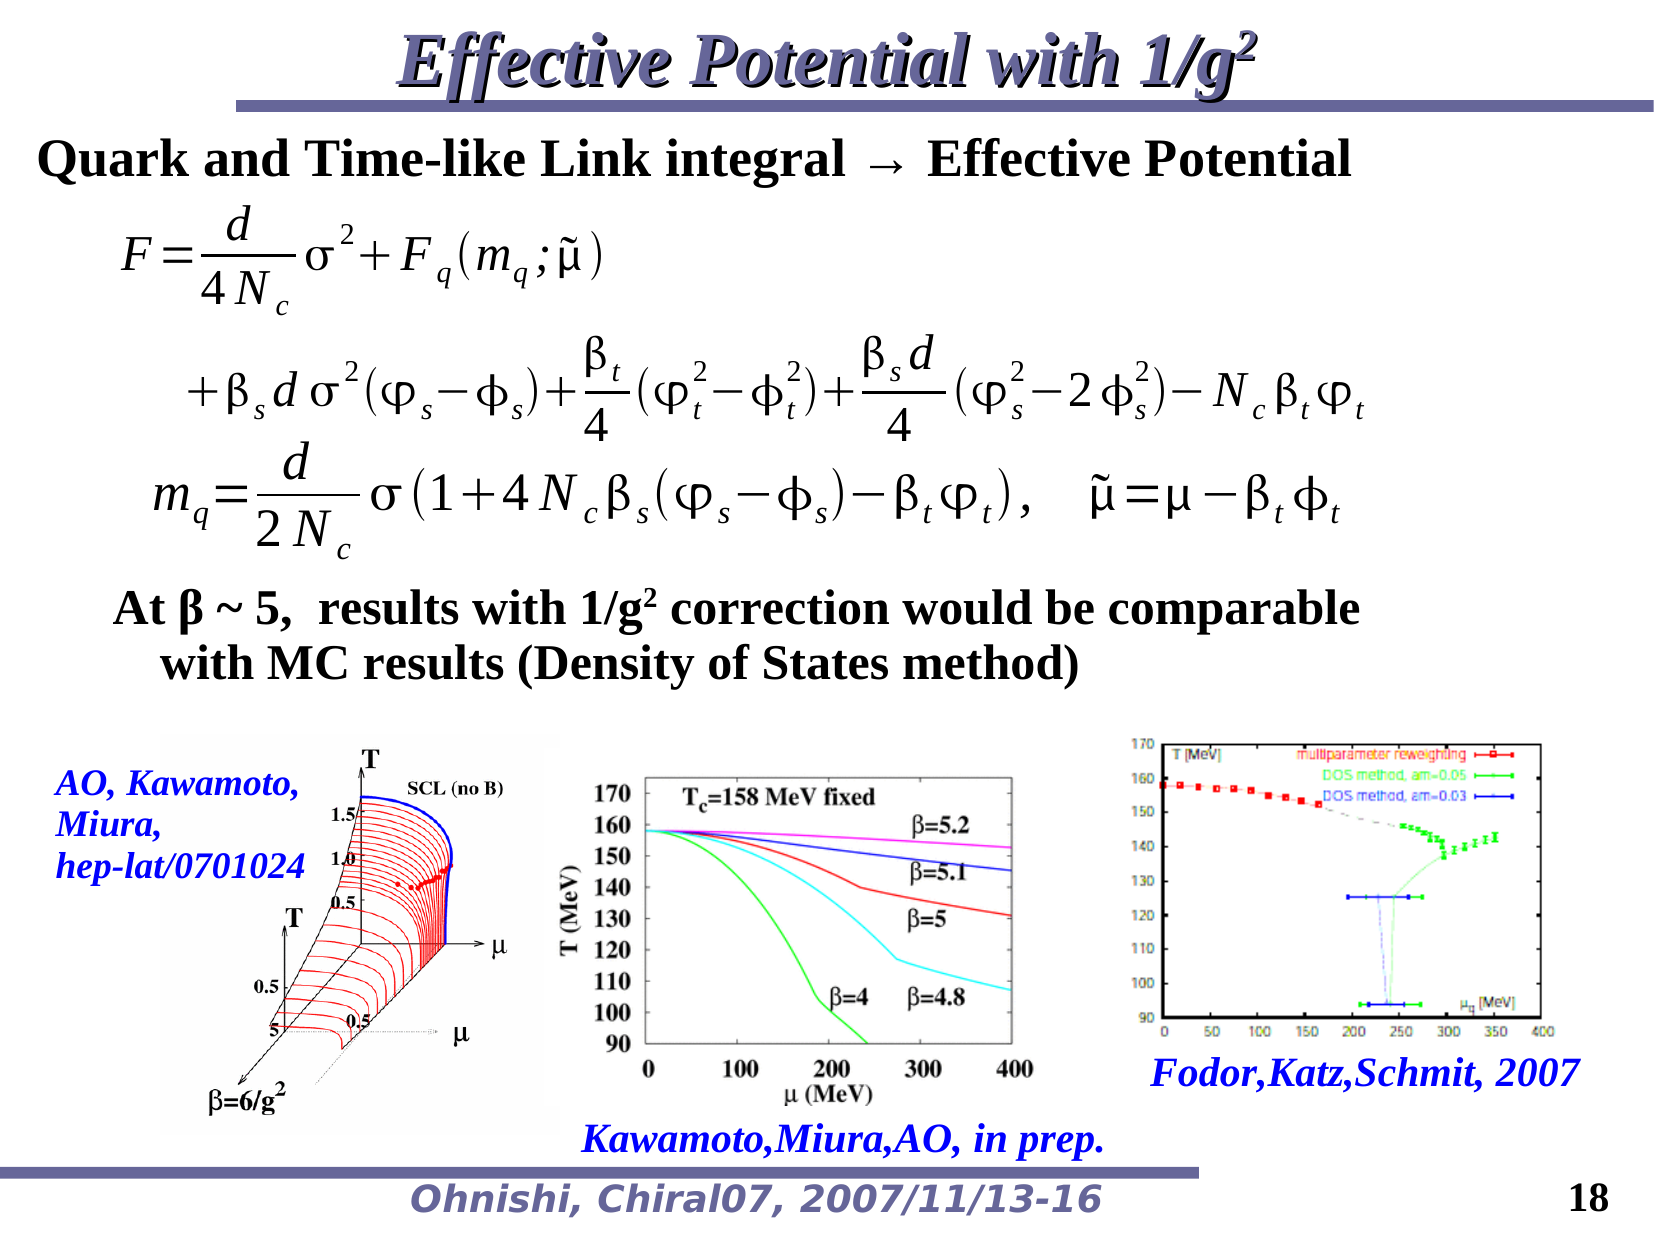

# Effective Potential with 1/g2
Quark and Time-like Link integral → Effective Potential
At β ~ 5, results with 1/g2 correction would be comparable
with MC results (Density of States method)
AO, Kawamoto,
Miura,
hep-lat/0701024
Fodor,Katz,Schmit, 2007
Kawamoto,Miura,AO, in prep.